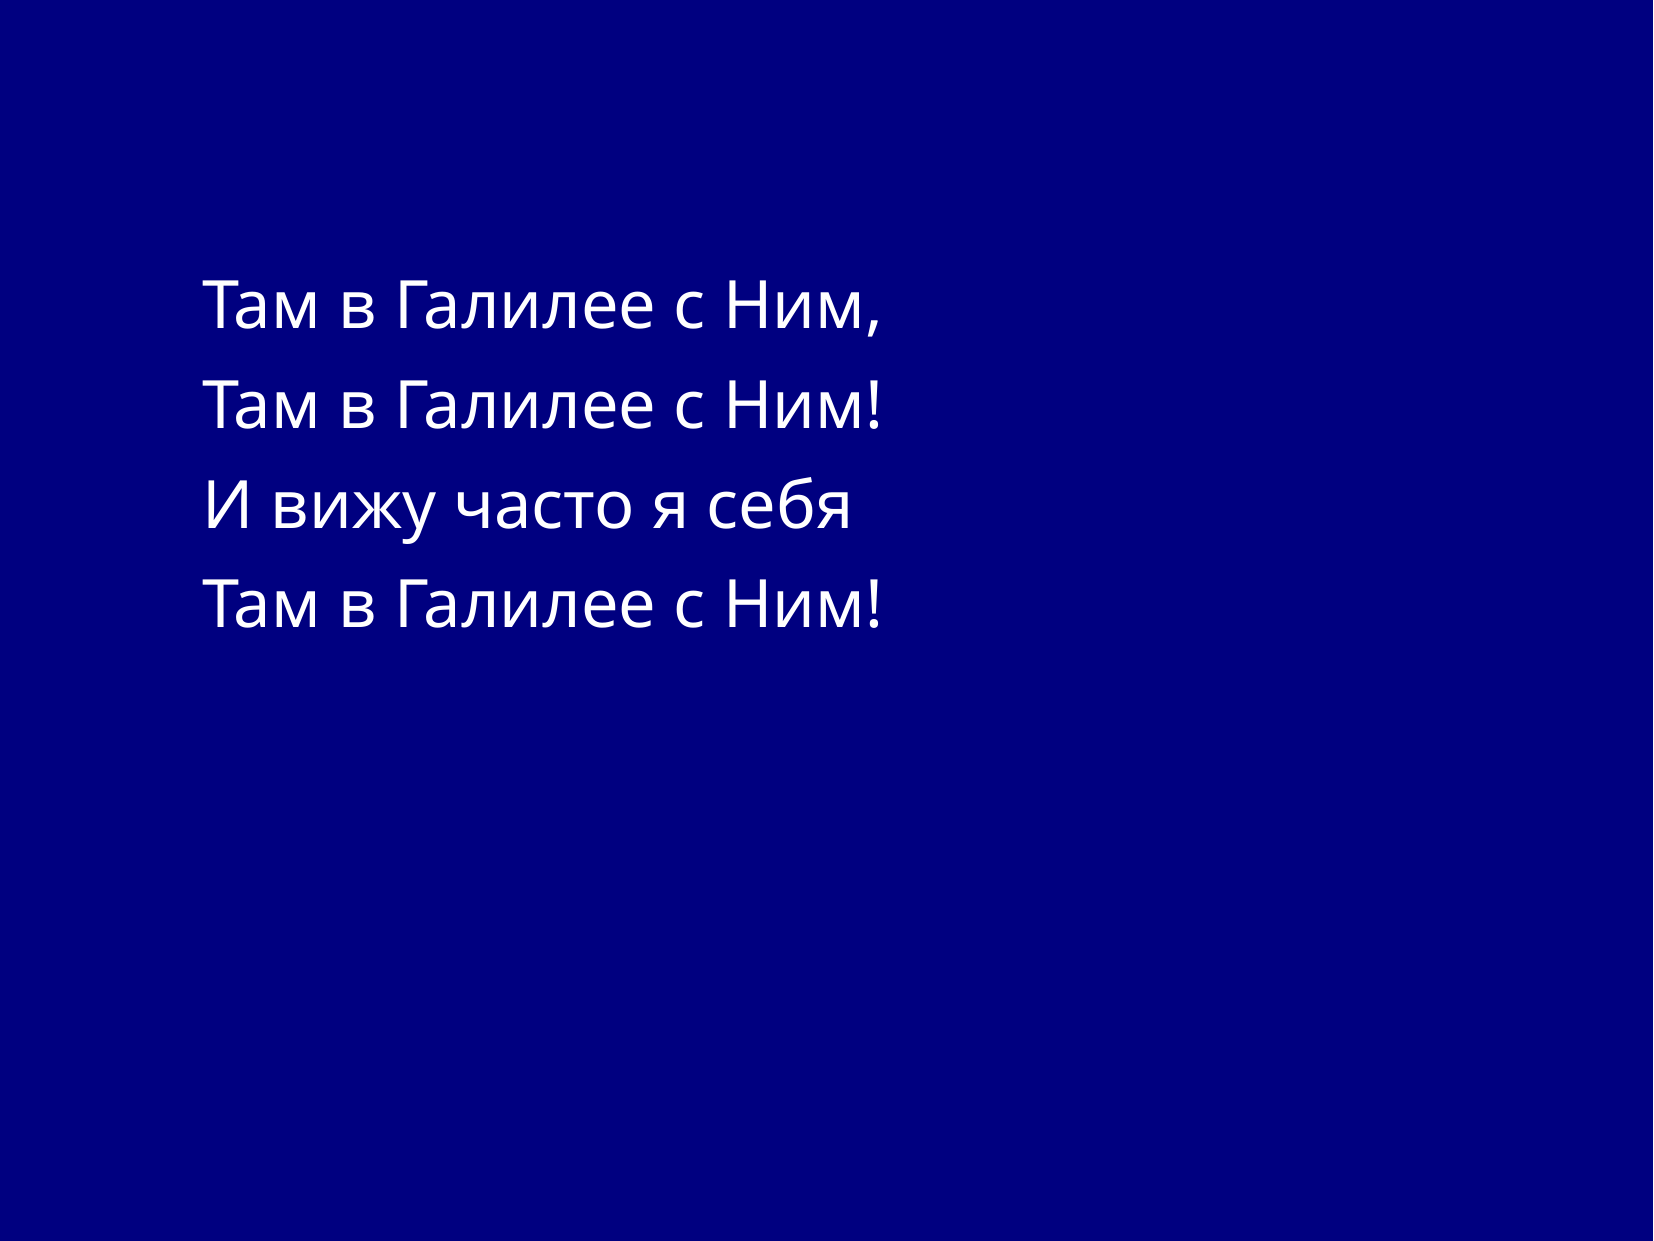

Там в Галилее с Ним,
	Там в Галилее с Ним!
	И вижу часто я себя
	Там в Галилее с Ним!